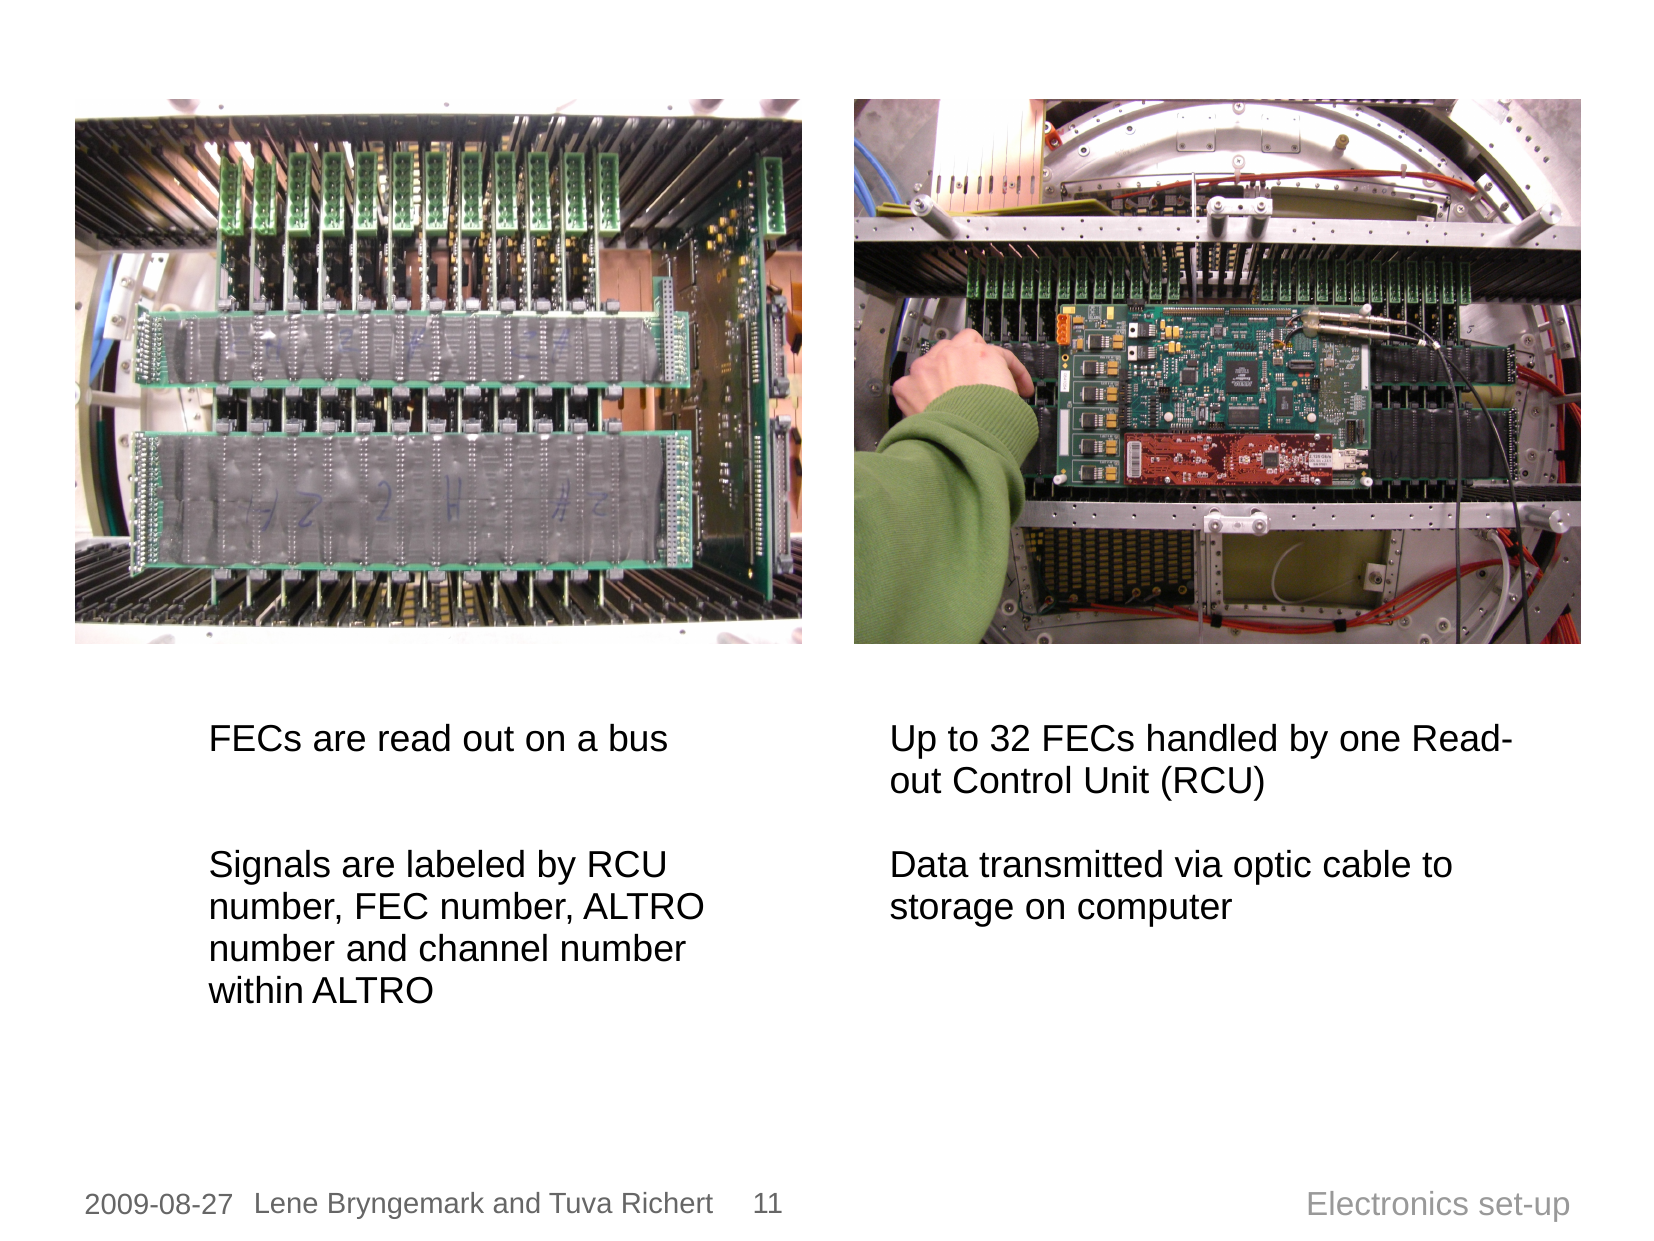

FECs are read out on a bus
Signals are labeled by RCU number, FEC number, ALTRO number and channel number within ALTRO
Up to 32 FECs handled by one Read-out Control Unit (RCU)
Data transmitted via optic cable to storage on computer
# Electronics set-up
Lene Bryngemark and Tuva Richert
11
2009-08-27